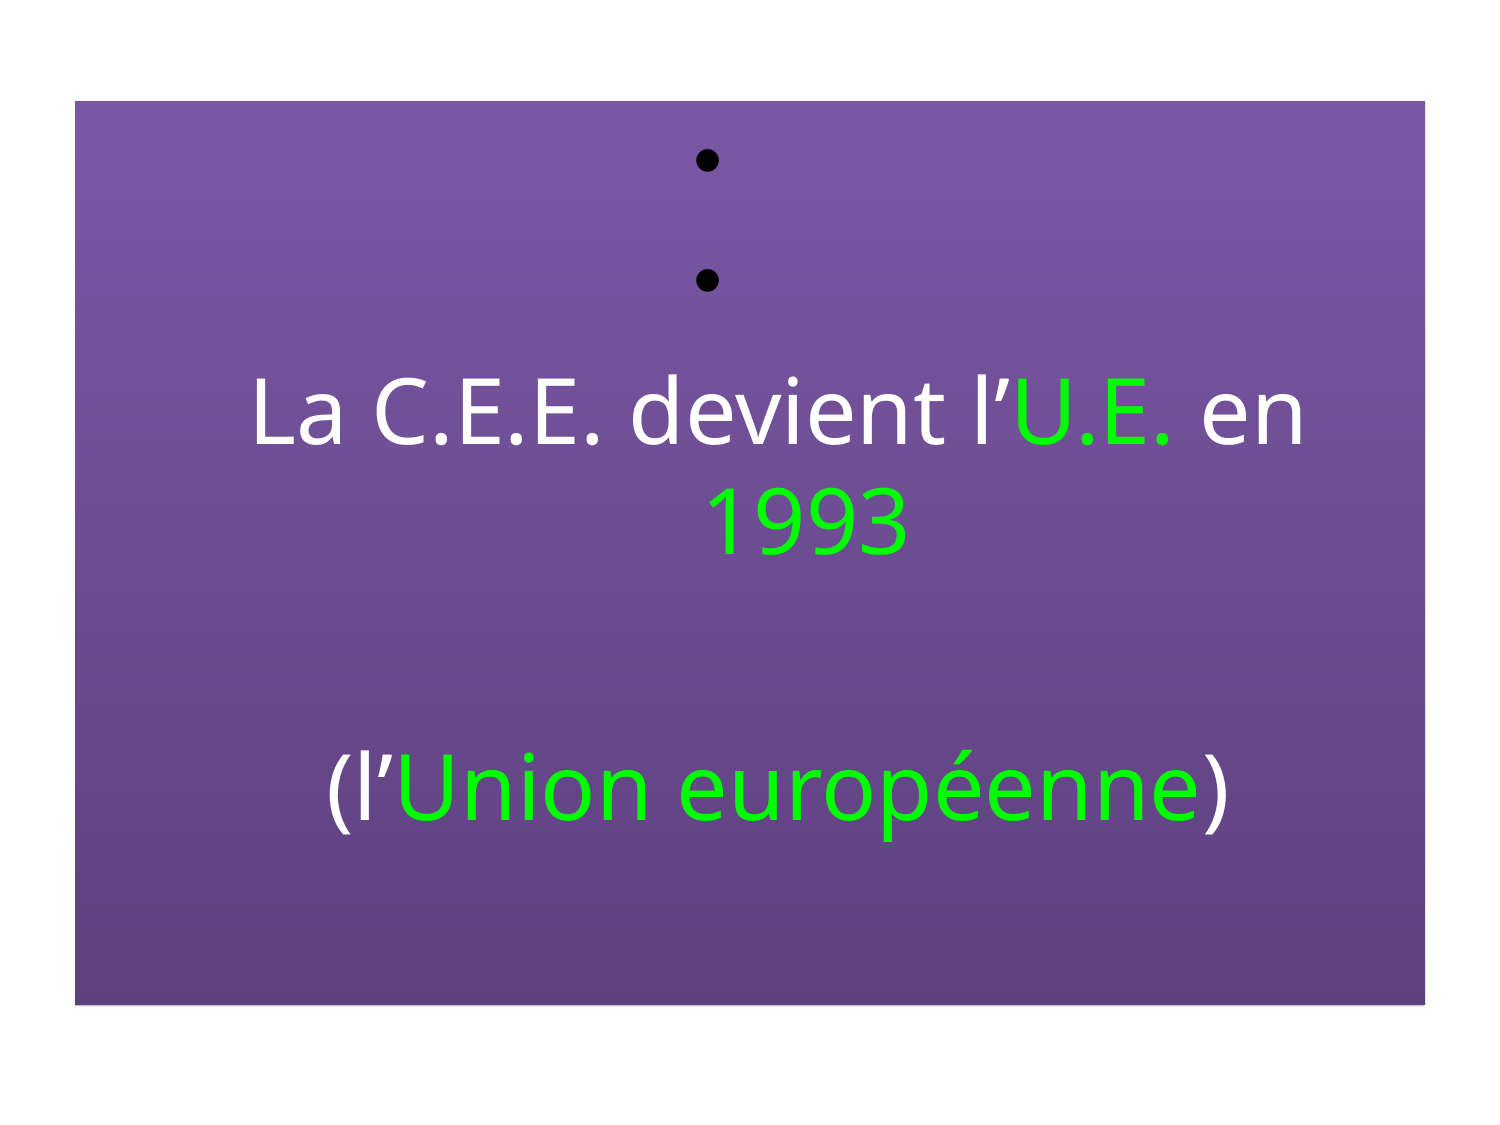

# La C.E.E. devient l’U.E. en 1993
(l’Union européenne)